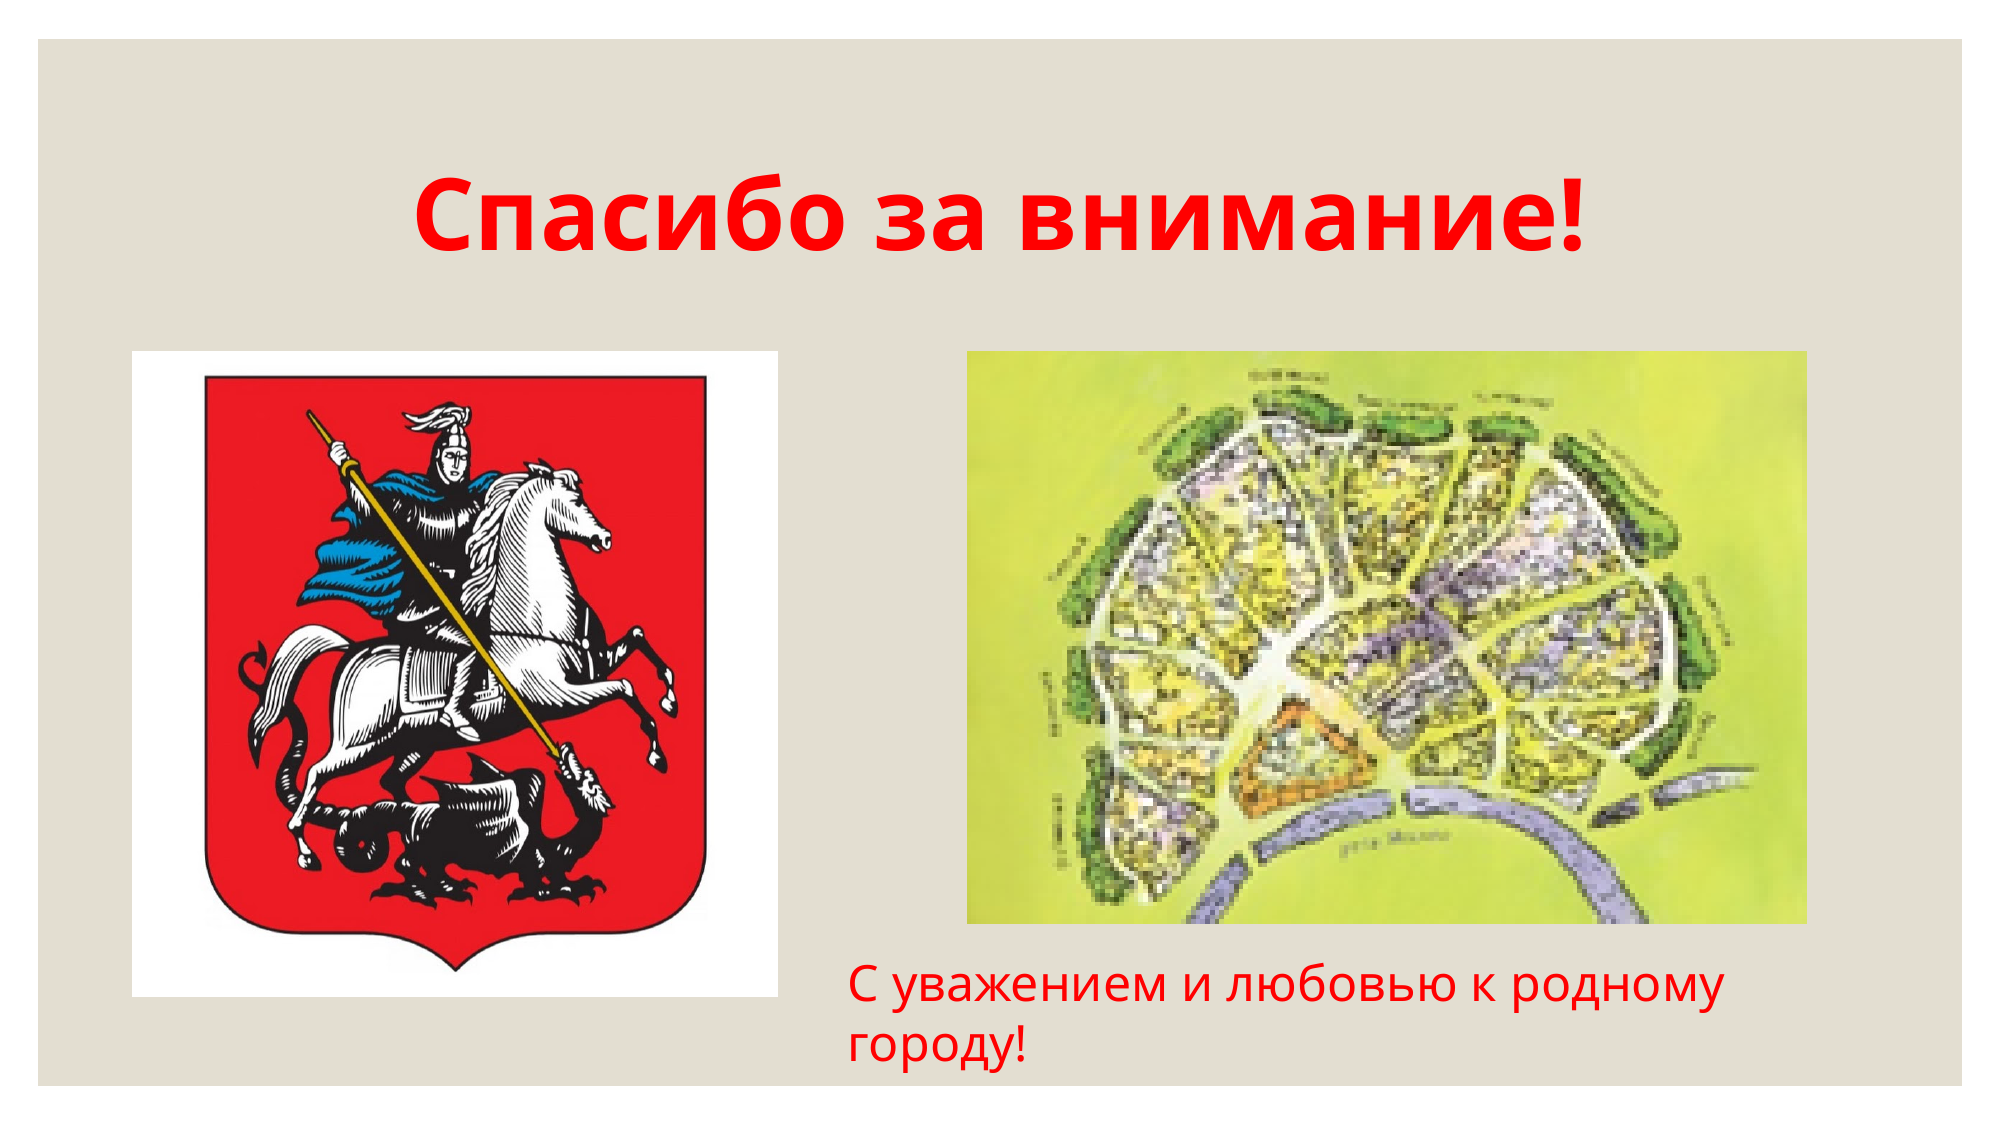

# Спасибо за внимание!
С уважением и любовью к родному городу!